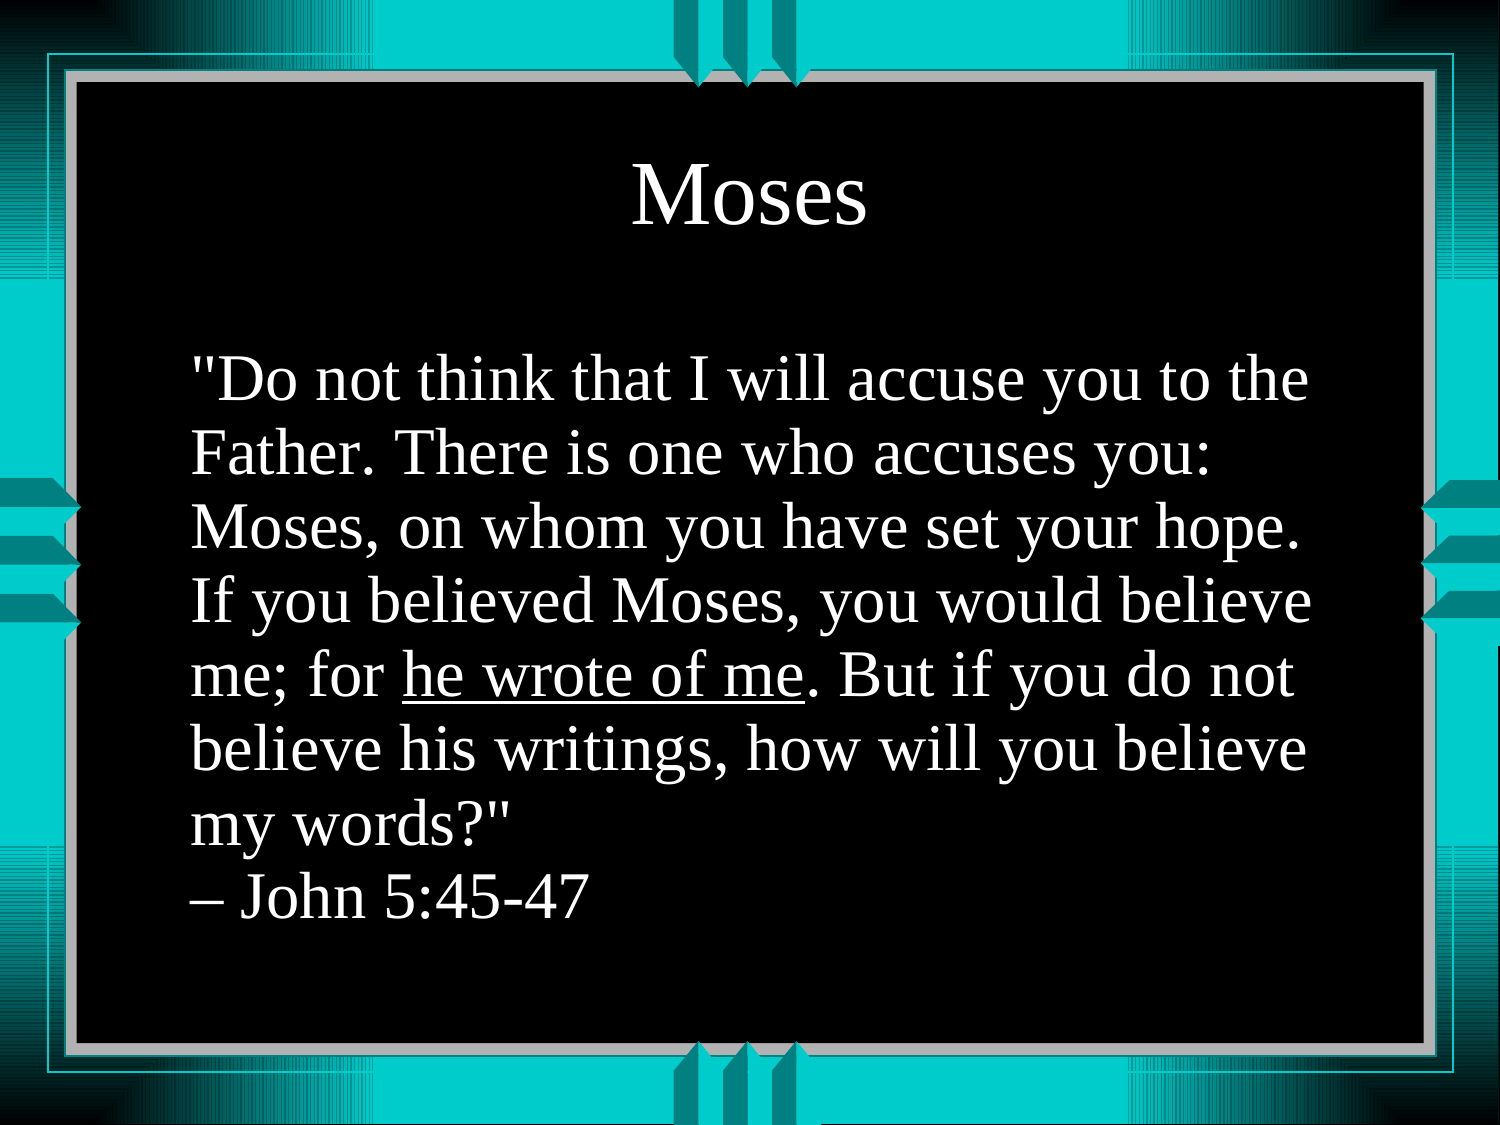

# Moses
"Do not think that I will accuse you to the Father. There is one who accuses you: Moses, on whom you have set your hope. If you believed Moses, you would believe me; for he wrote of me. But if you do not believe his writings, how will you believe my words?"
– John 5:45-47